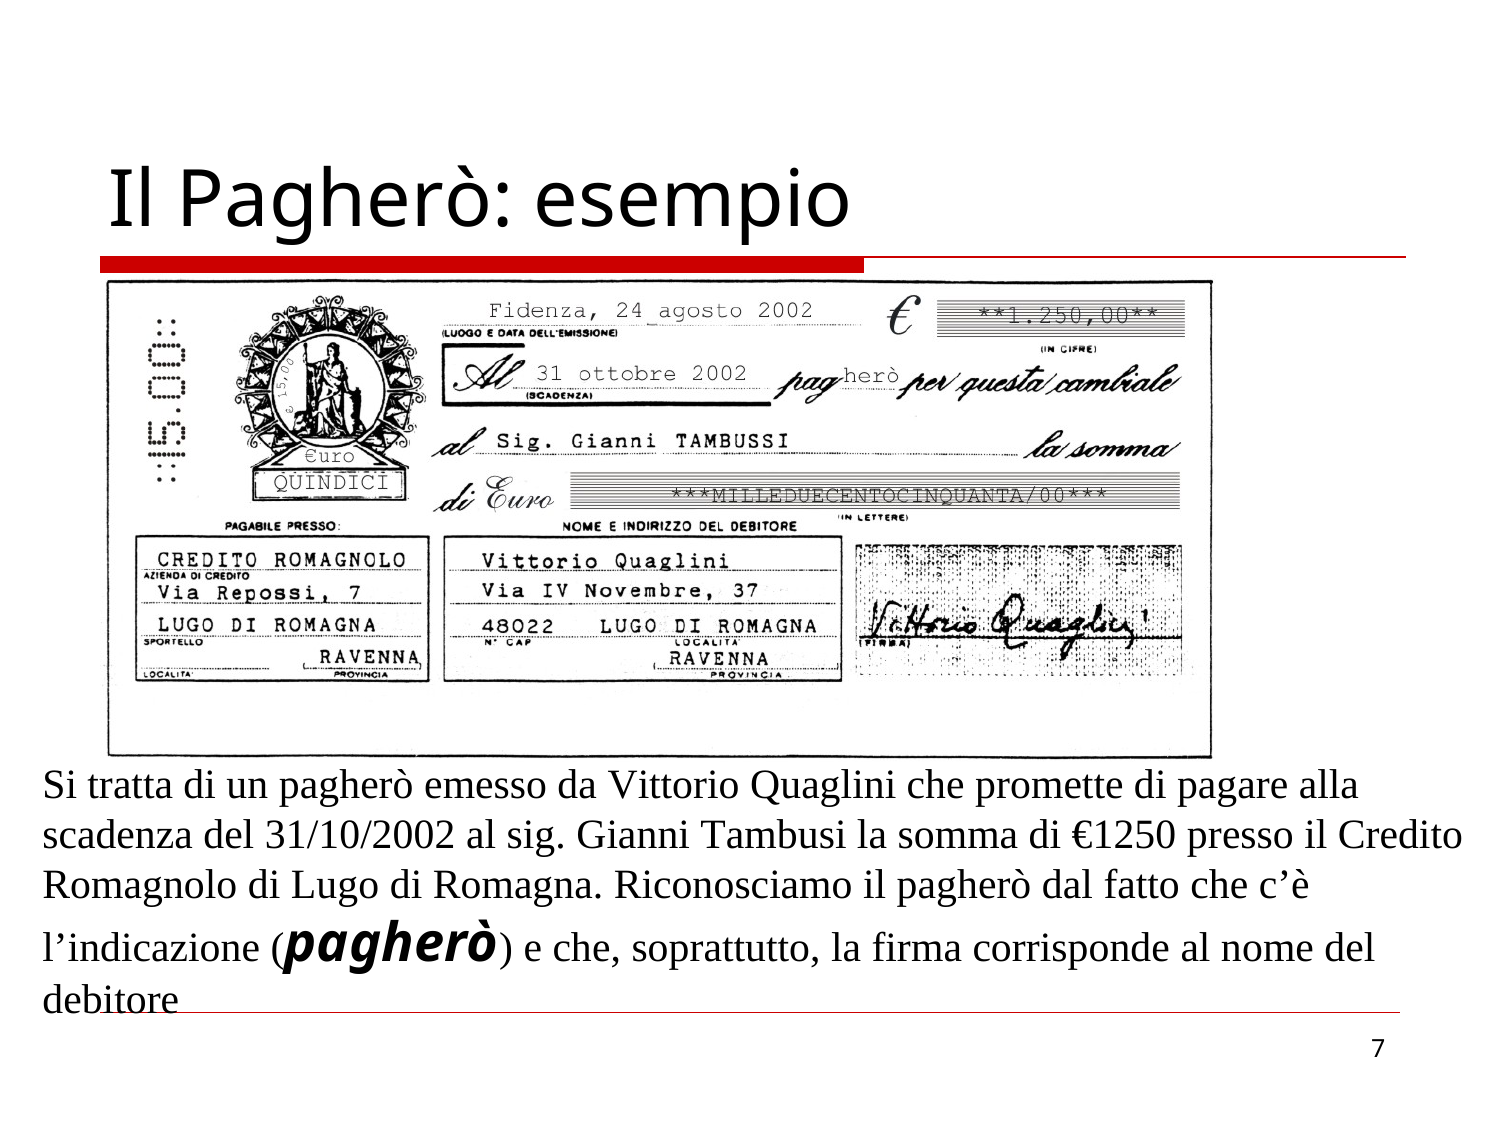

# Il Pagherò: esempio
Si tratta di un pagherò emesso da Vittorio Quaglini che promette di pagare alla scadenza del 31/10/2002 al sig. Gianni Tambusi la somma di €1250 presso il Credito Romagnolo di Lugo di Romagna. Riconosciamo il pagherò dal fatto che c’è l’indicazione (pagherò) e che, soprattutto, la firma corrisponde al nome del debitore
7